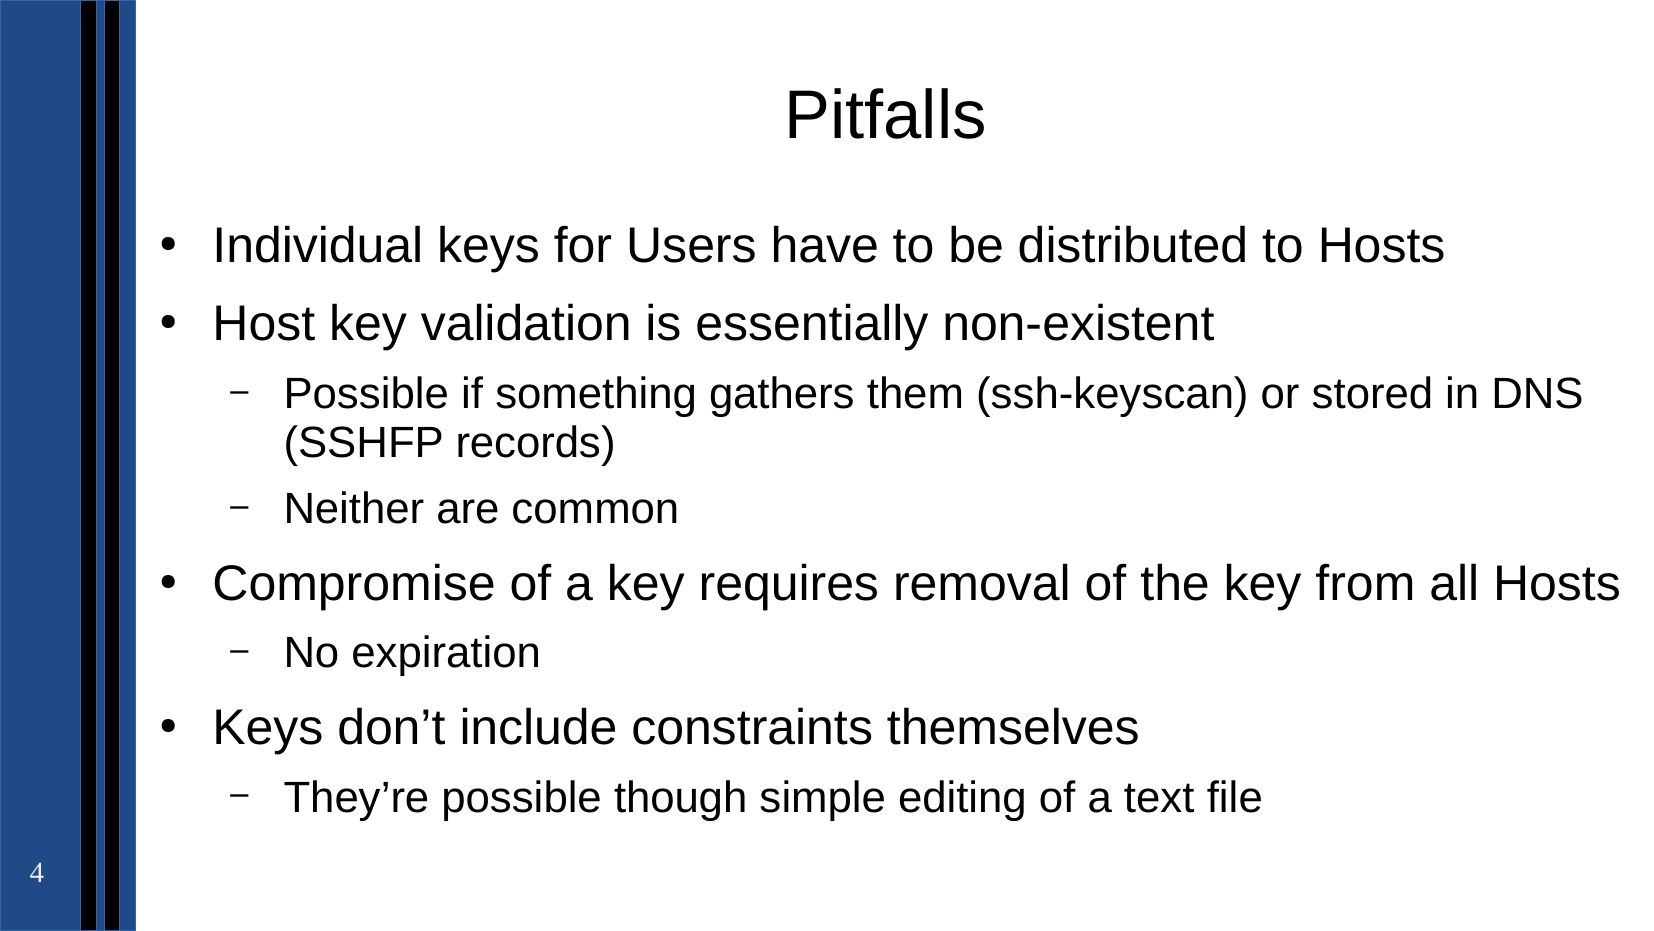

# Pitfalls
Individual keys for Users have to be distributed to Hosts
Host key validation is essentially non-existent
Possible if something gathers them (ssh-keyscan) or stored in DNS (SSHFP records)
Neither are common
Compromise of a key requires removal of the key from all Hosts
No expiration
Keys don’t include constraints themselves
They’re possible though simple editing of a text file
4